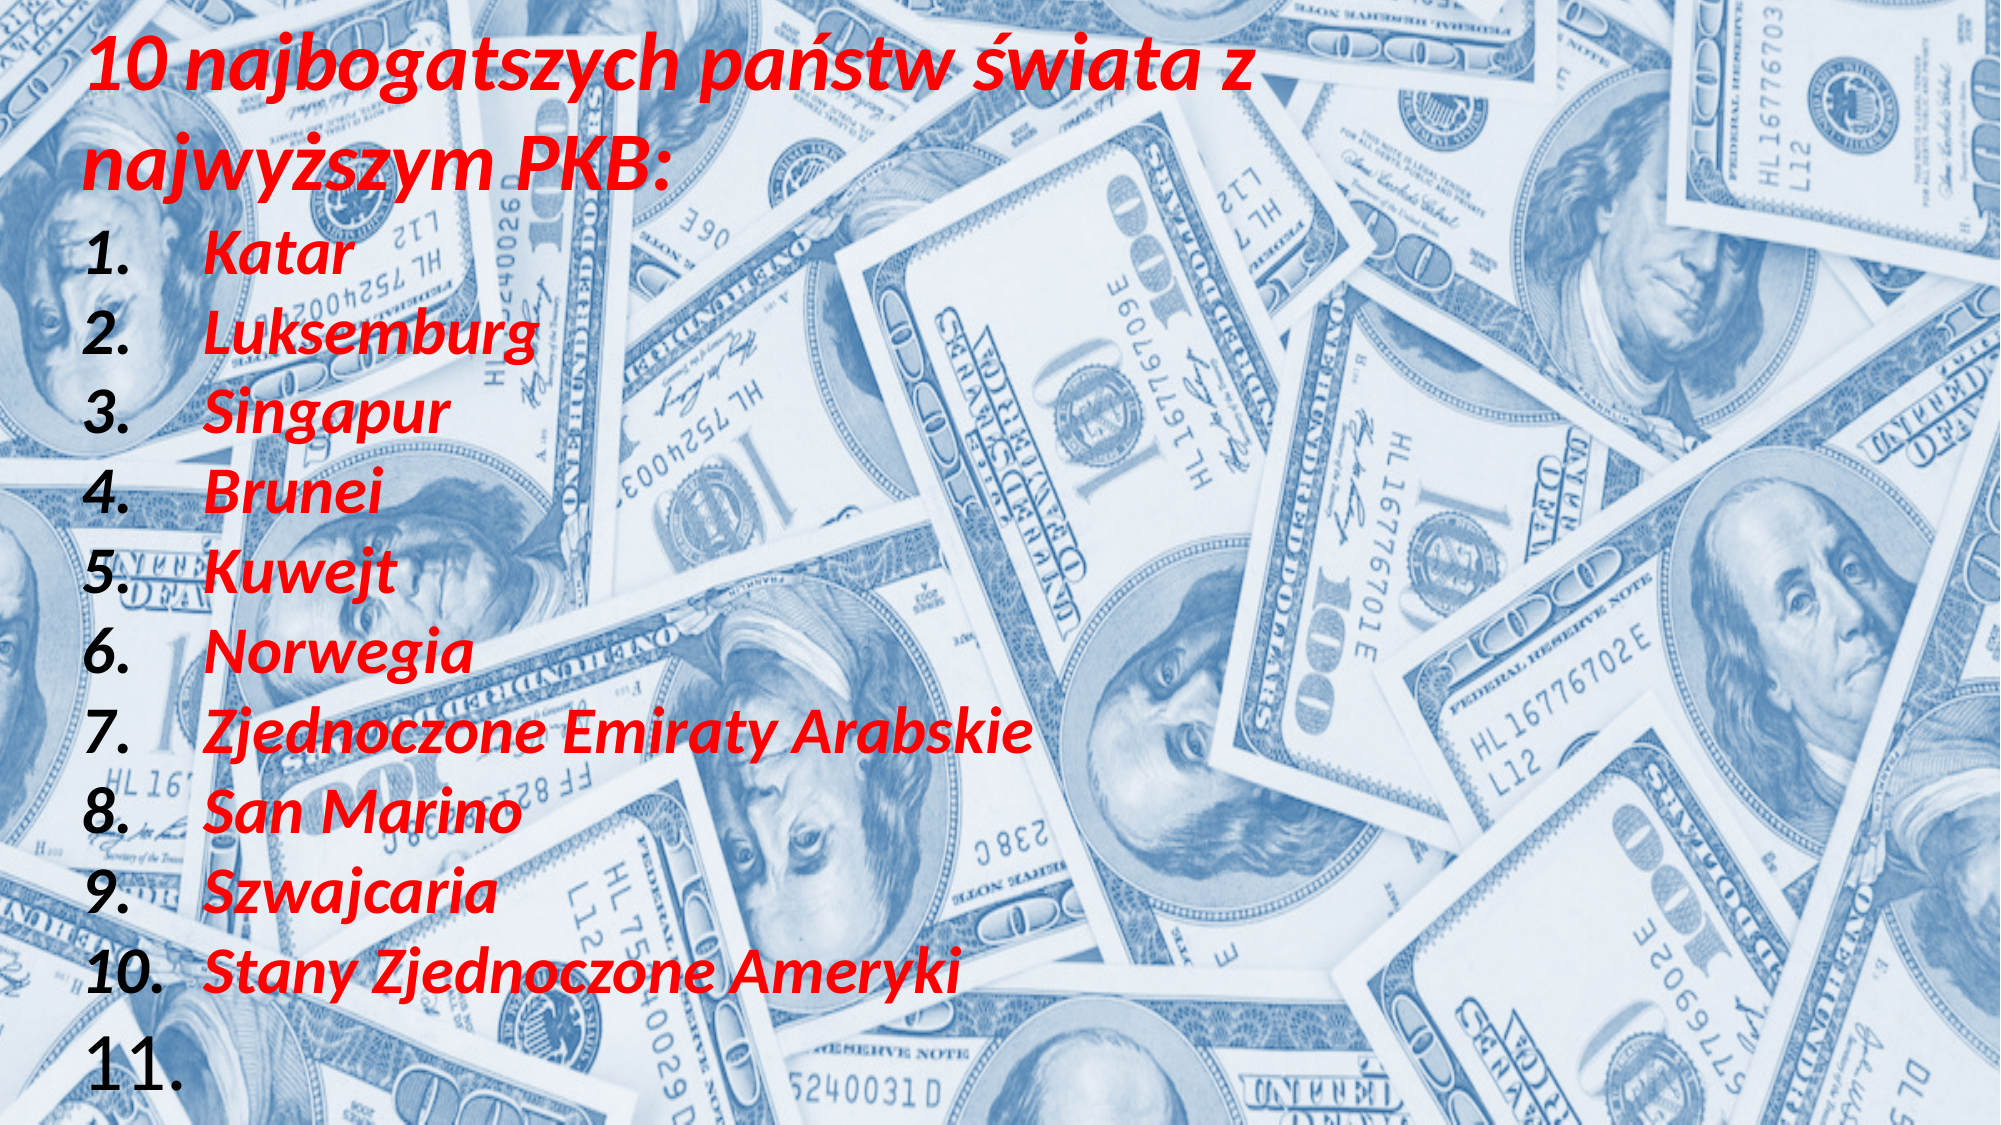

10 najbogatszych państw świata z najwyższym PKB:
Katar
Luksemburg
Singapur
Brunei
Kuwejt
Norwegia
Zjednoczone Emiraty Arabskie
San Marino
Szwajcaria
Stany Zjednoczone Ameryki